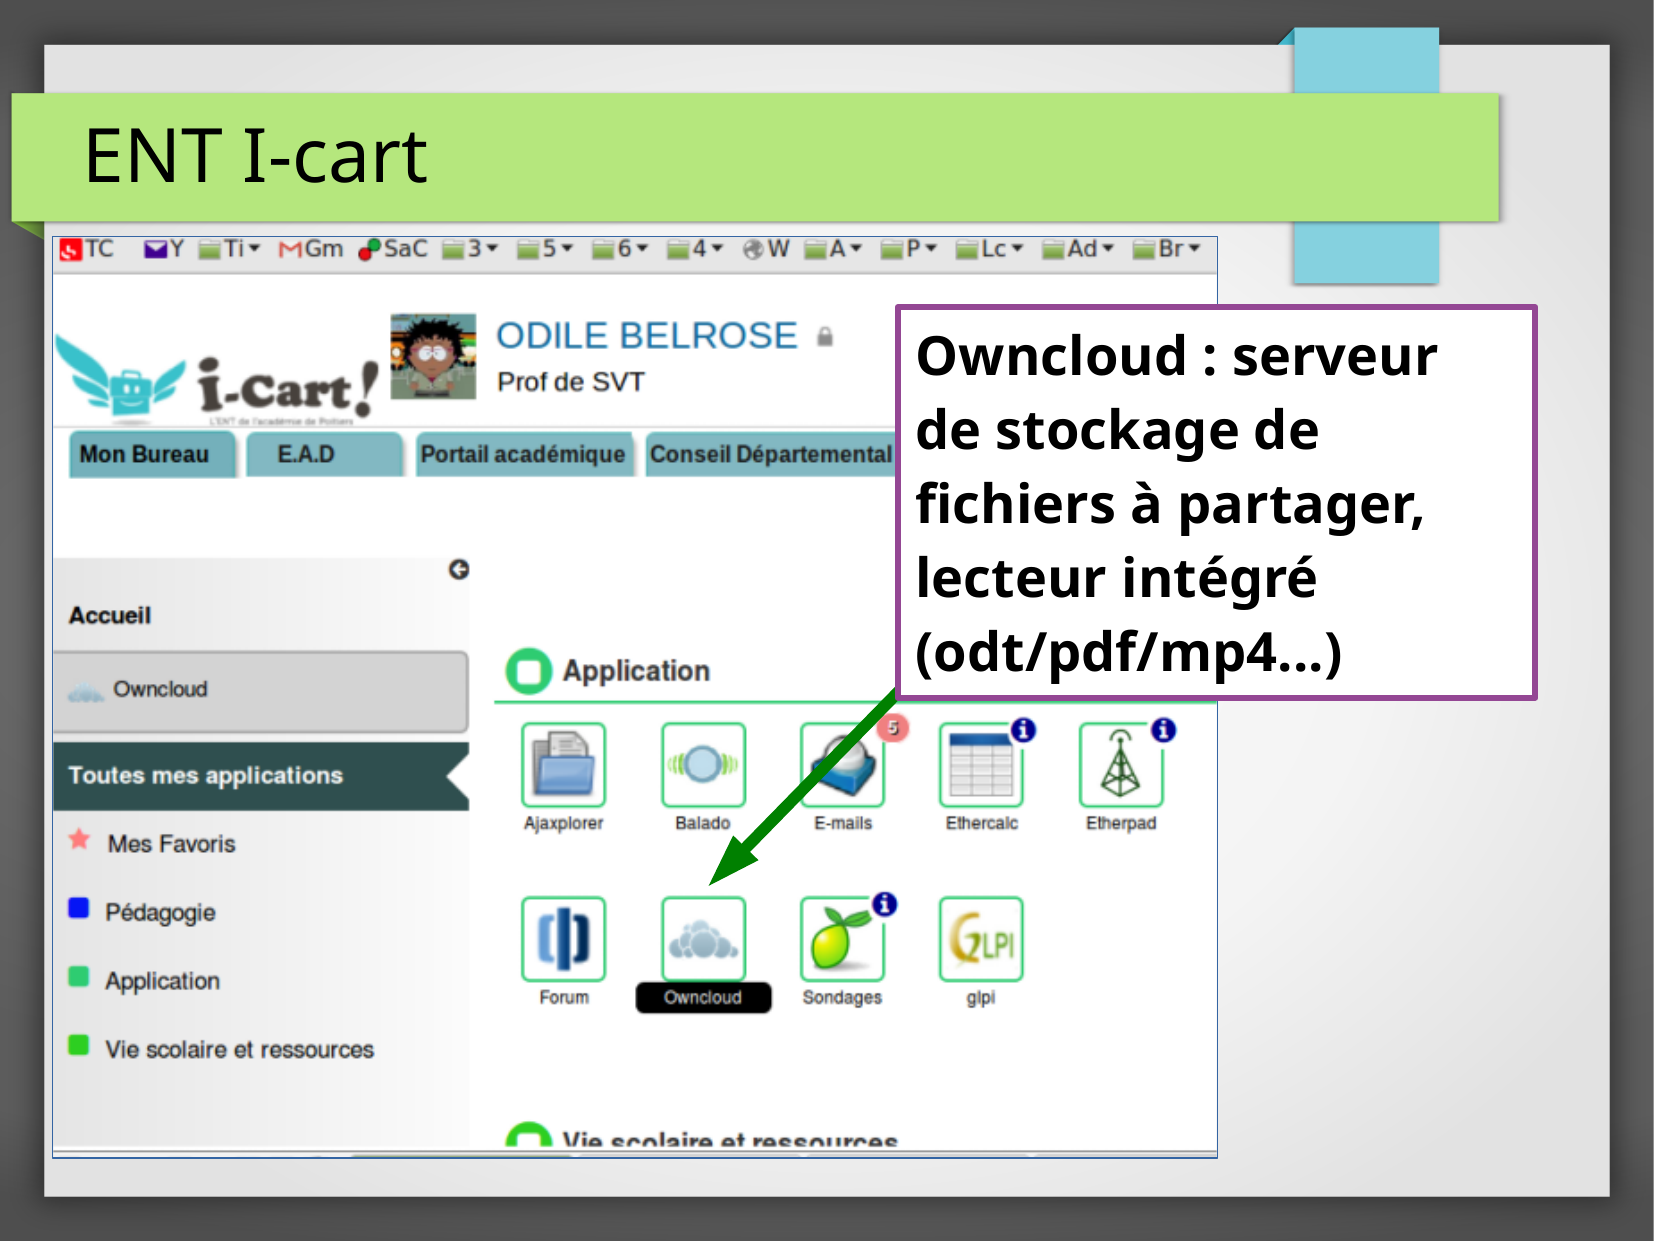

# ENT I-cart
Owncloud : serveur de stockage de fichiers à partager, lecteur intégré (odt/pdf/mp4...)